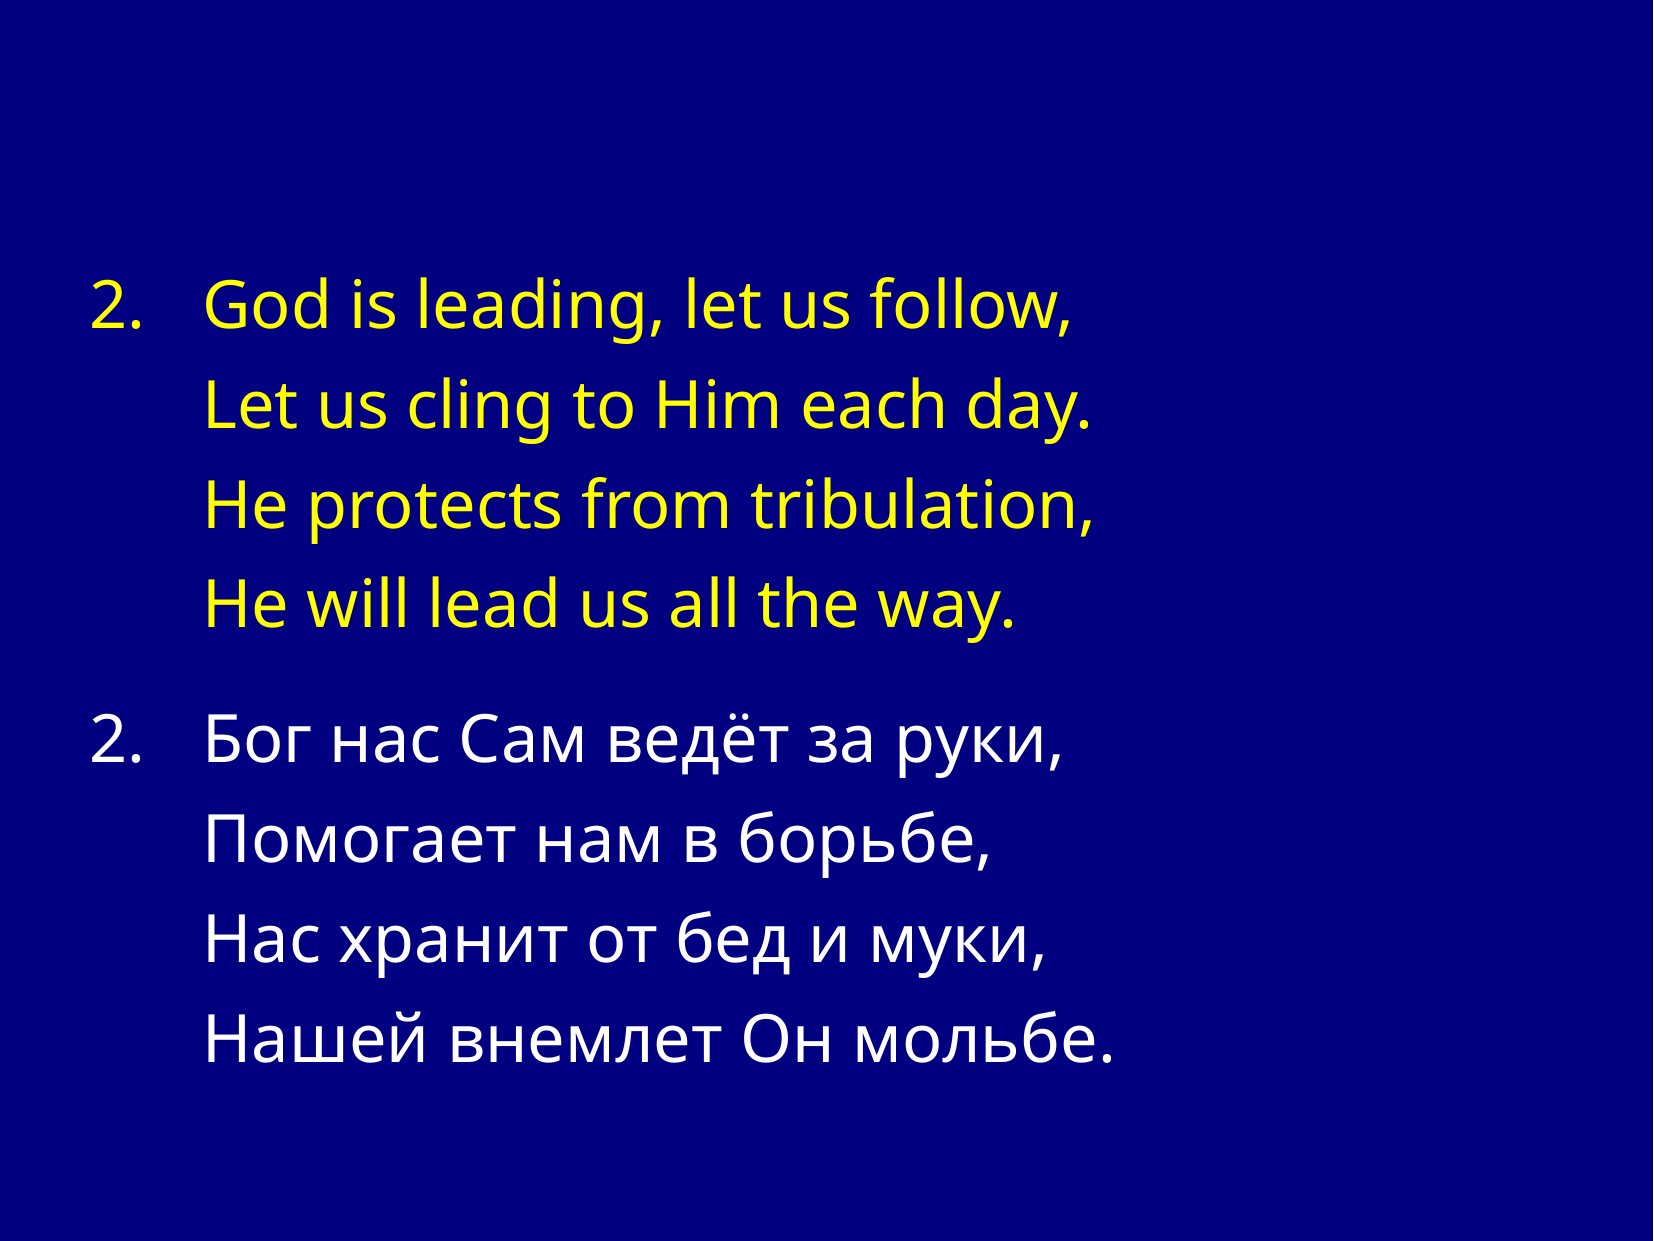

2.	God is leading, let us follow,
	Let us cling to Him each day.
	He protects from tribulation,
	He will lead us all the way.
2.	Бог нас Сам ведёт за руки,
	Помогает нам в борьбе,
	Нас хранит от бед и муки,
	Нашей внемлет Он мольбе.